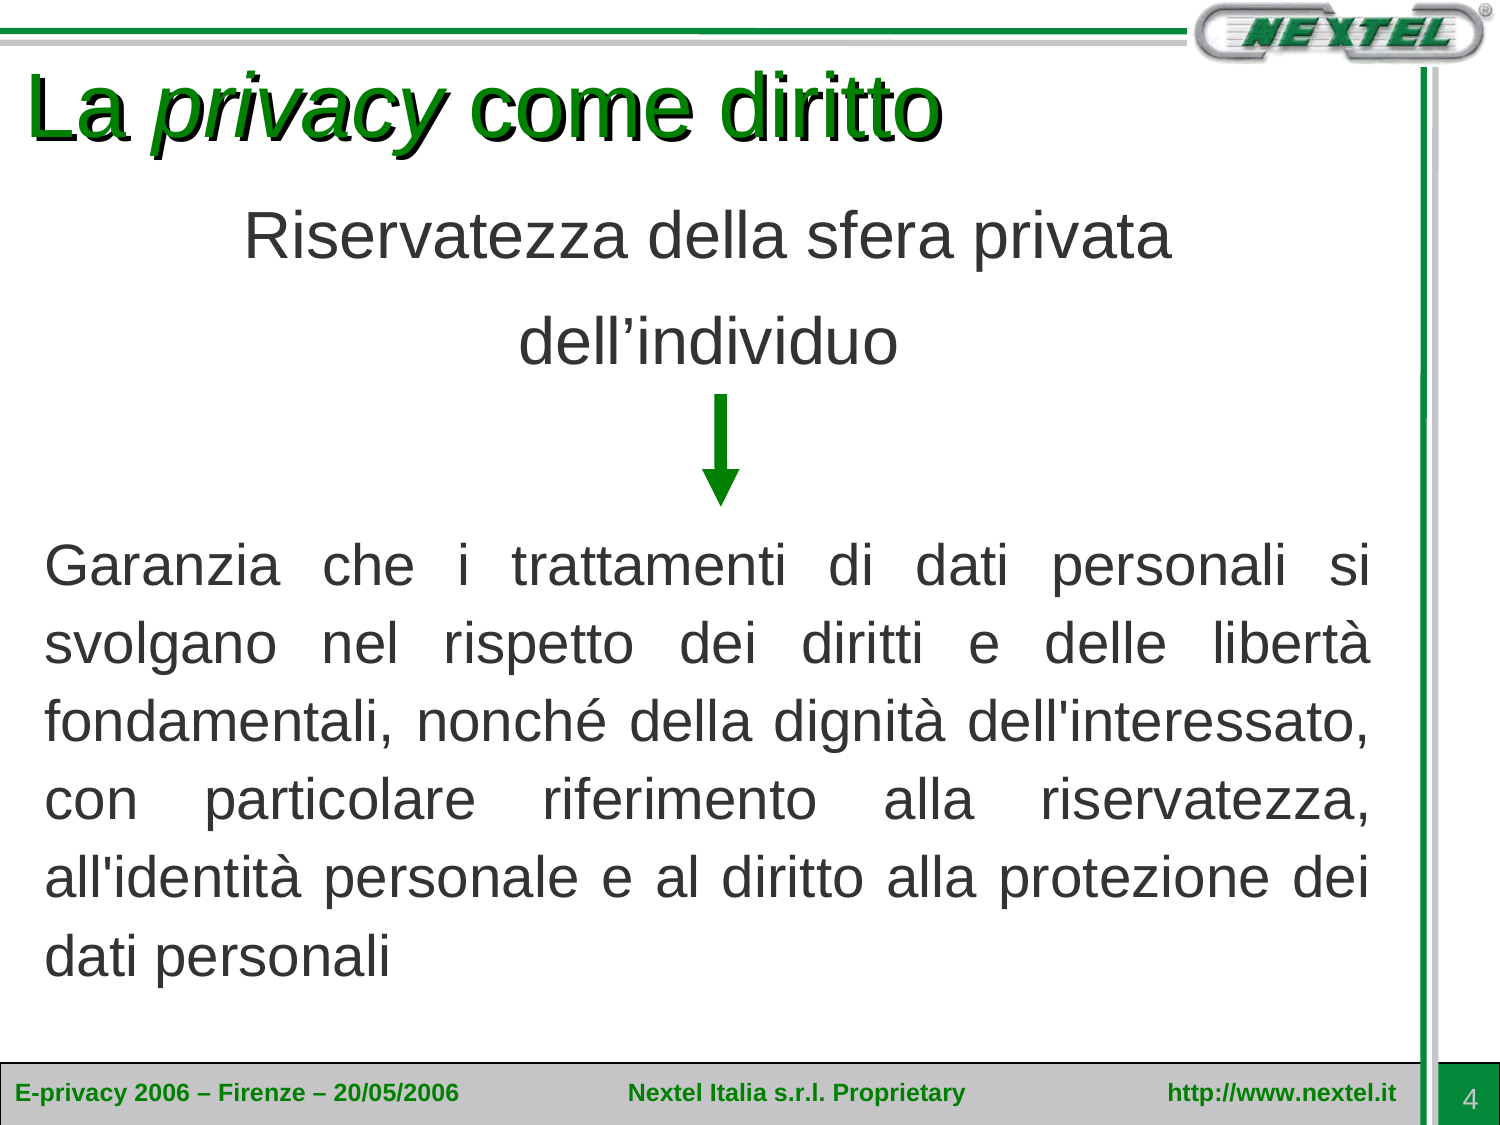

# La privacy come diritto
Riservatezza della sfera privata
dell’individuo
Garanzia che i trattamenti di dati personali si svolgano nel rispetto dei diritti e delle libertà fondamentali, nonché della dignità dell'interessato, con particolare riferimento alla riservatezza, all'identità personale e al diritto alla protezione dei dati personali
4